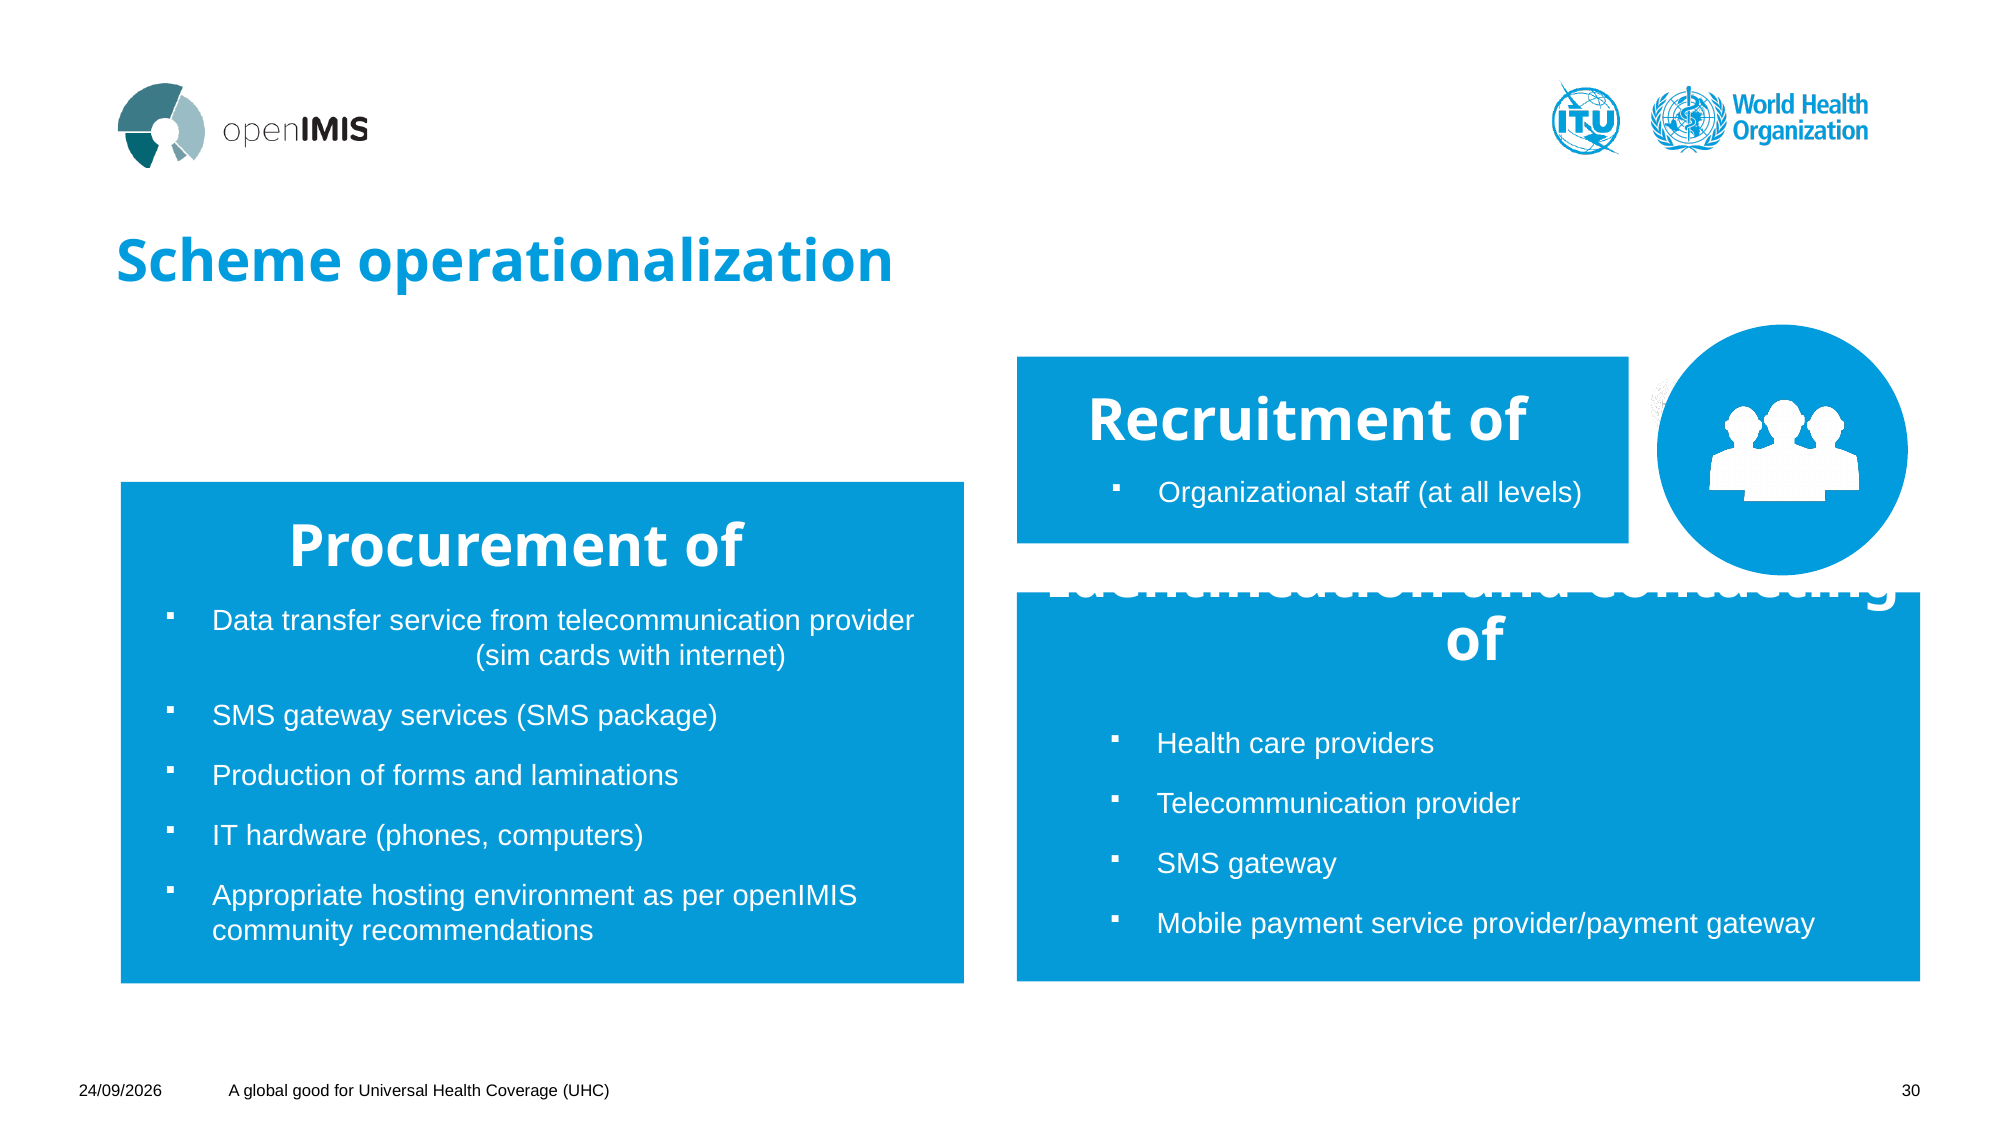

# Scheme operationalization
Recruitment of
Procurement of
Organizational staff (at all levels)
Data transfer service from telecommunication provider (sim cards with internet)
SMS gateway services (SMS package)
Production of forms and laminations
IT hardware (phones, computers)
Appropriate hosting environment as per openIMIS community recommendations
Identification and contacting of
Health care providers
Telecommunication provider
SMS gateway
Mobile payment service provider/payment gateway
A global good for Universal Health Coverage (UHC)